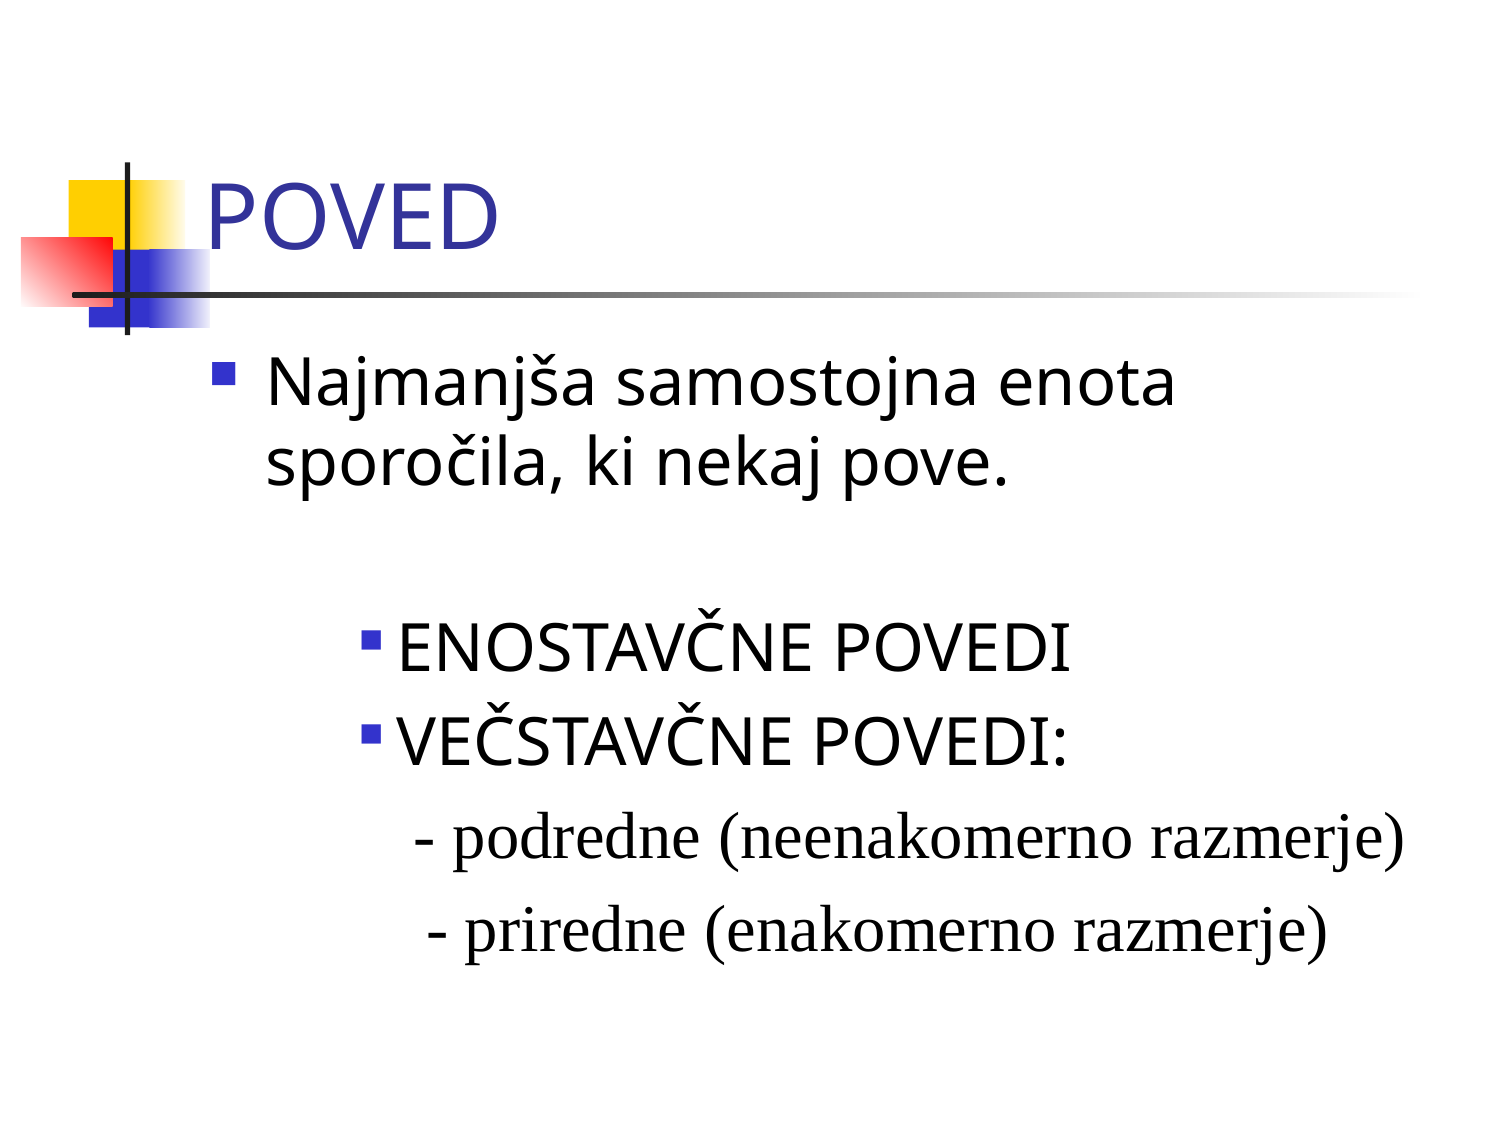

# POVED
Najmanjša samostojna enota sporočila, ki nekaj pove.
ENOSTAVČNE POVEDI
VEČSTAVČNE POVEDI:
	 - podredne (neenakomerno razmerje)
 - priredne (enakomerno razmerje)